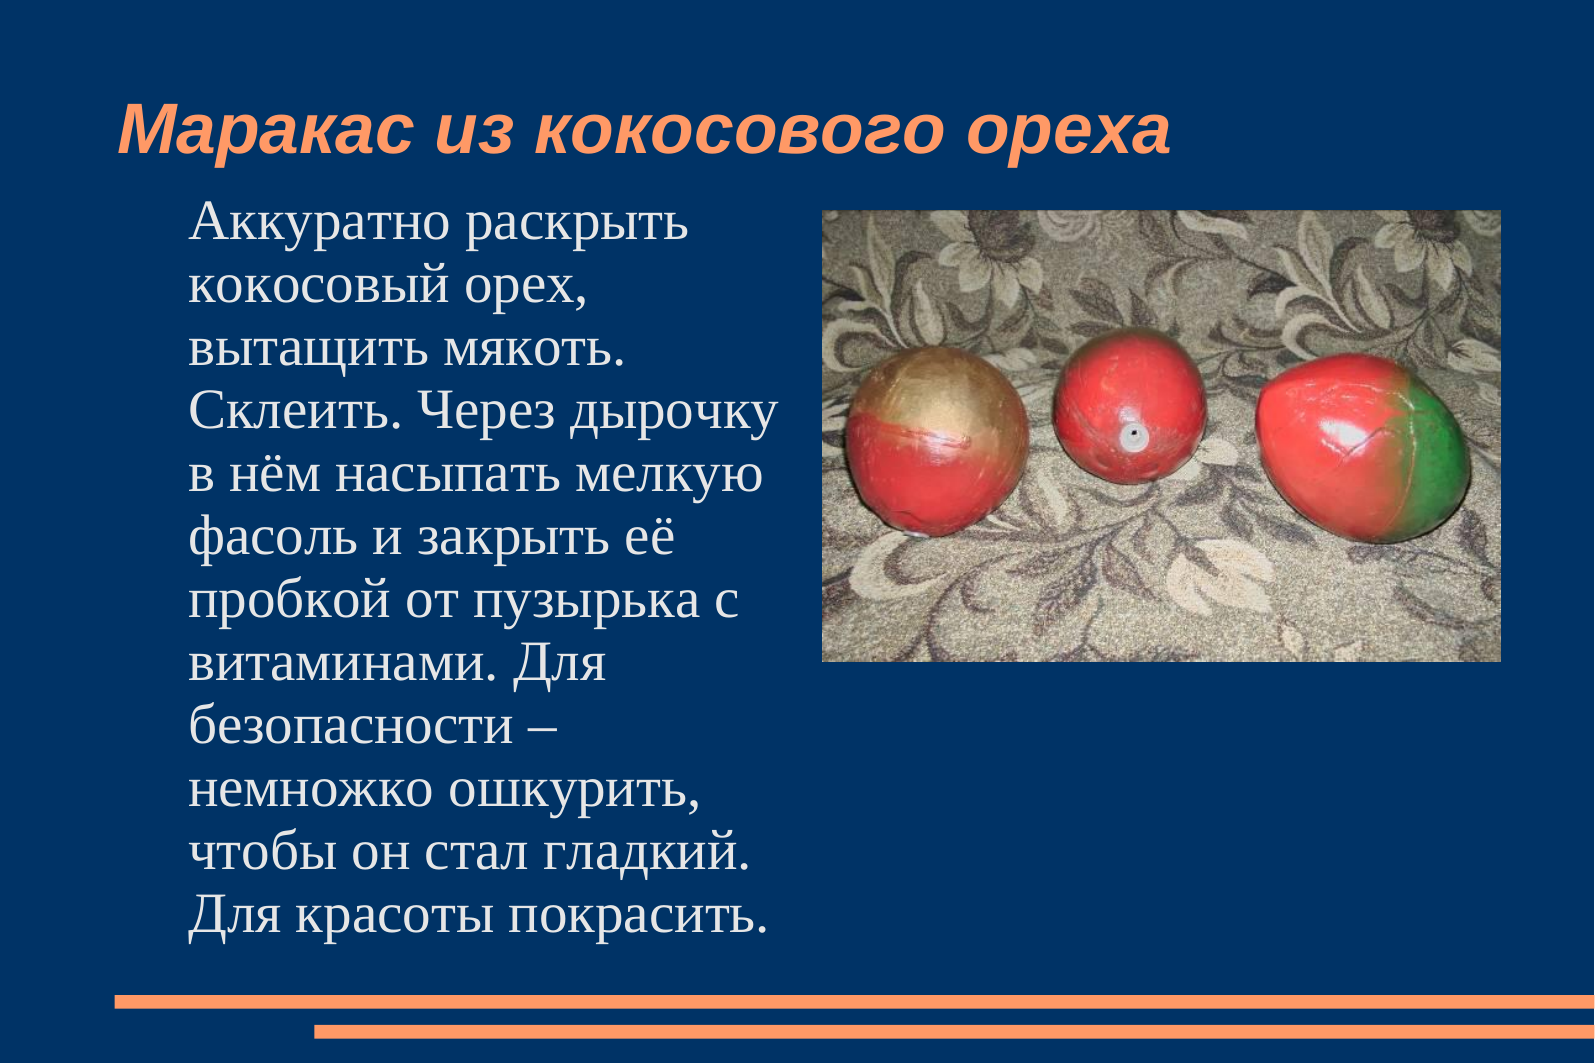

# Маракас из кокосового ореха
Аккуратно раскрыть кокосовый орех, вытащить мякоть. Склеить. Через дырочку в нём насыпать мелкую фасоль и закрыть её пробкой от пузырька с витаминами. Для безопасности – немножко ошкурить, чтобы он стал гладкий. Для красоты покрасить.